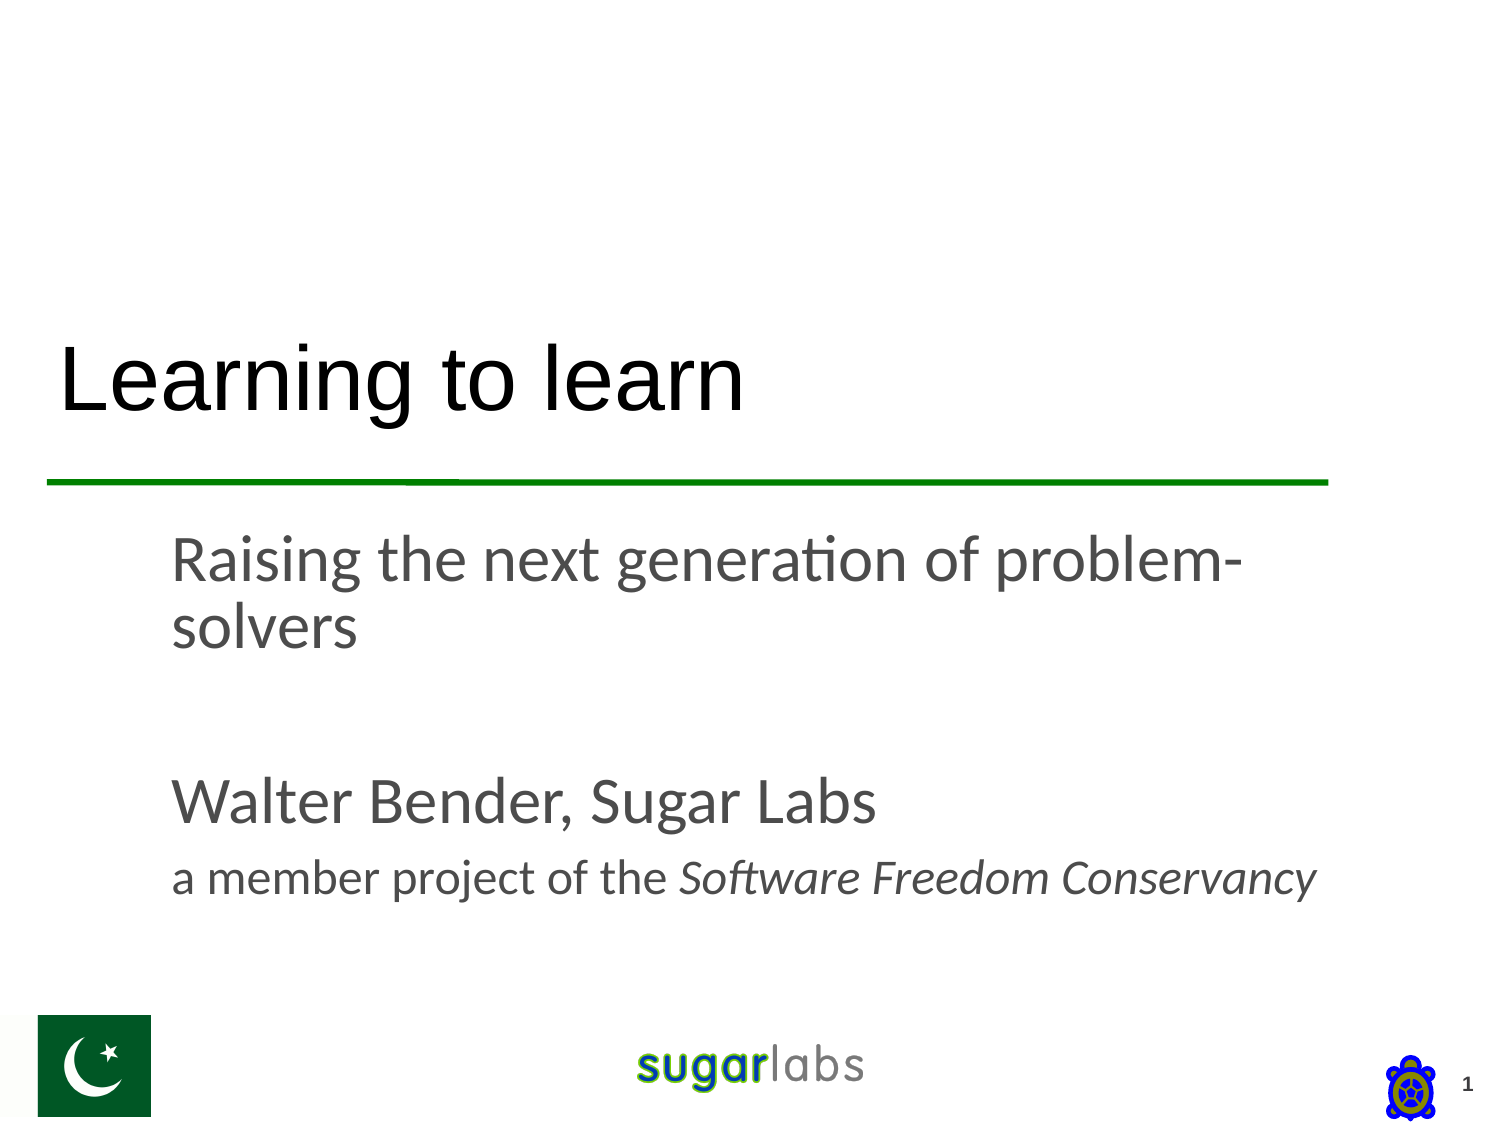

# Learning to learn
Raising the next generation of problem-solvers
Walter Bender, Sugar Labs
a member project of the Software Freedom Conservancy
1